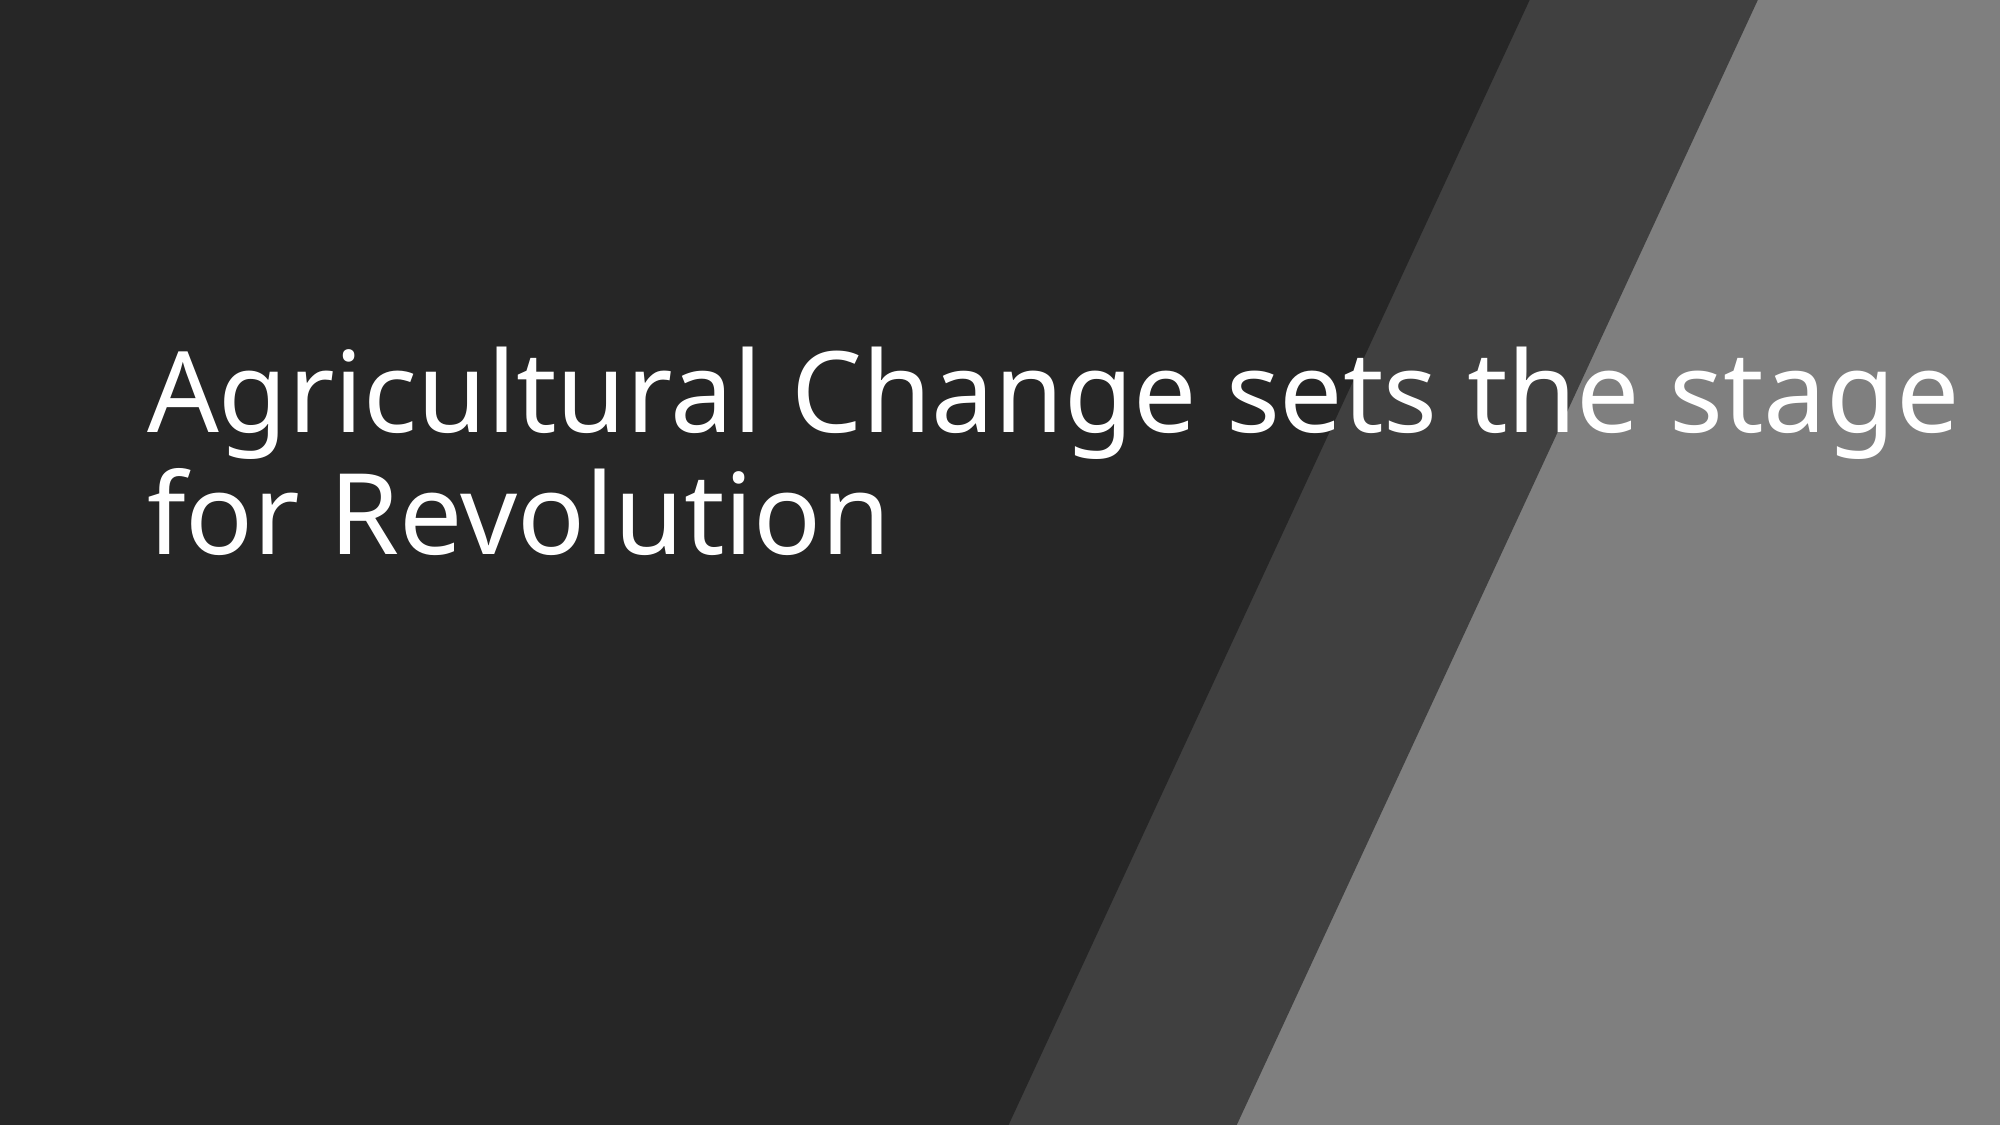

# Agricultural Change sets the stage for Revolution